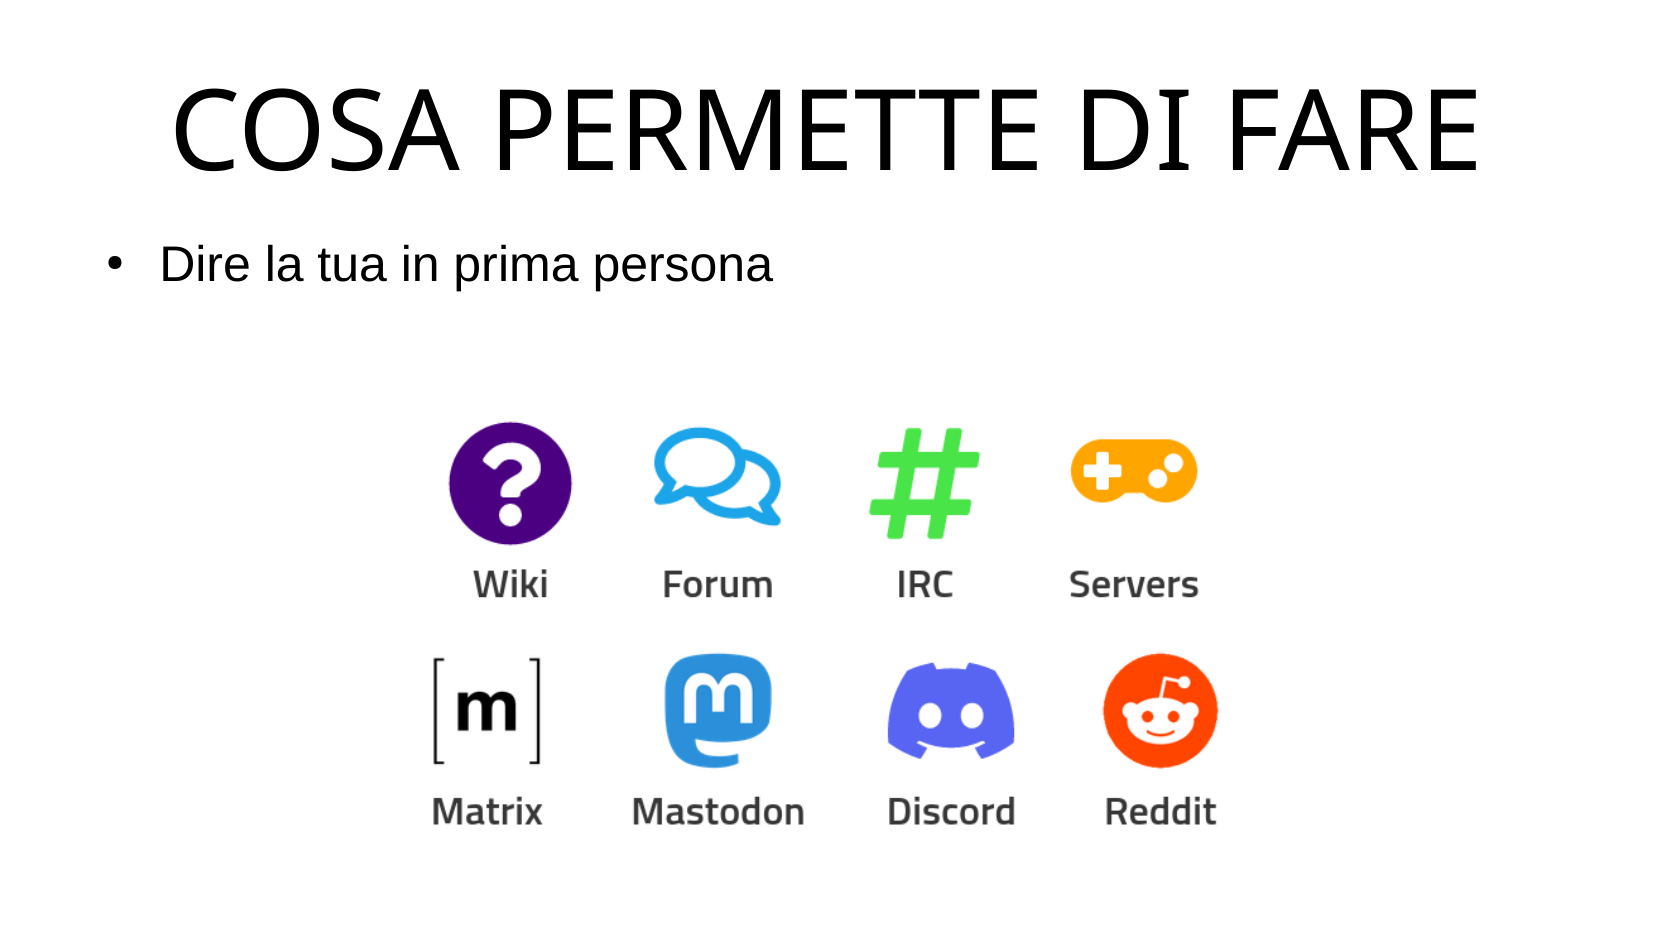

COSA PERMETTE DI FARE
# Dire la tua in prima persona